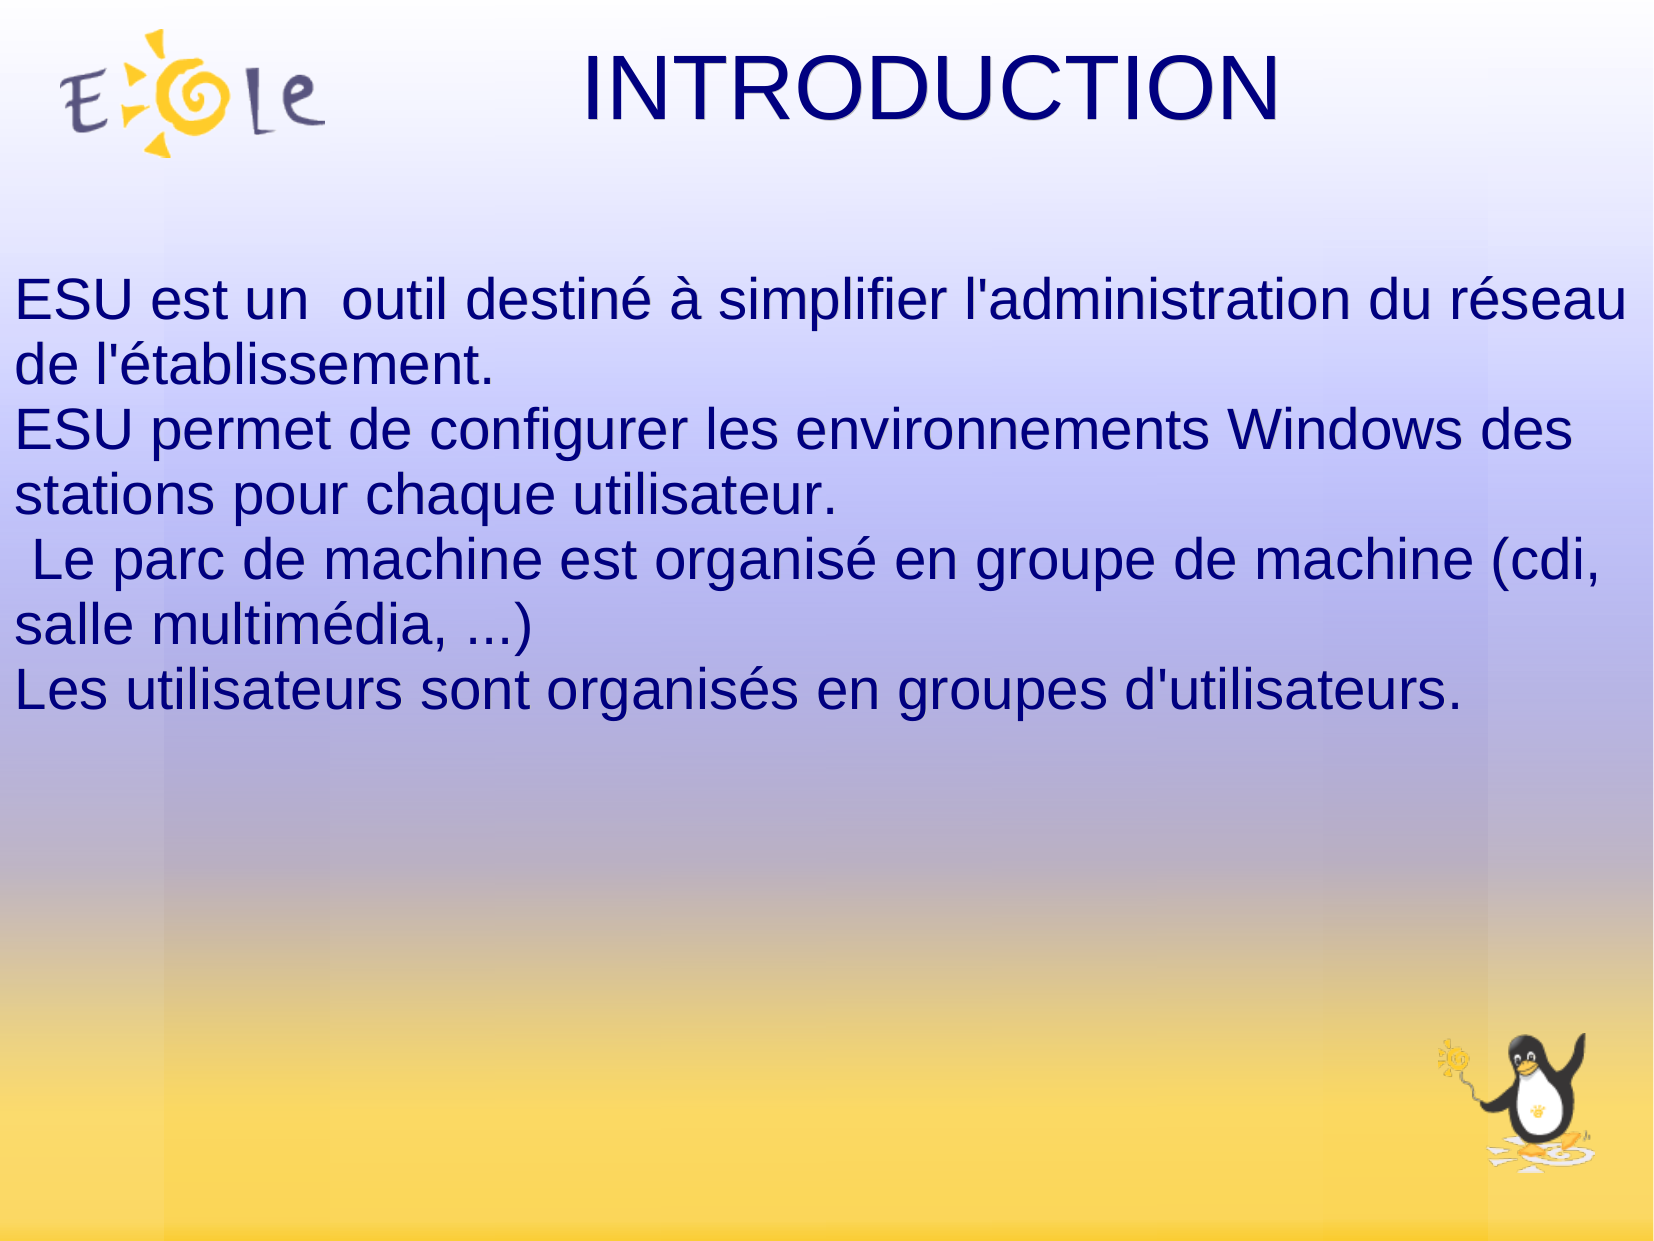

INTRODUCTION
ESU est un outil destiné à simplifier l'administration du réseau de l'établissement.
ESU permet de configurer les environnements Windows des stations pour chaque utilisateur.
 Le parc de machine est organisé en groupe de machine (cdi, salle multimédia, ...)
Les utilisateurs sont organisés en groupes d'utilisateurs.